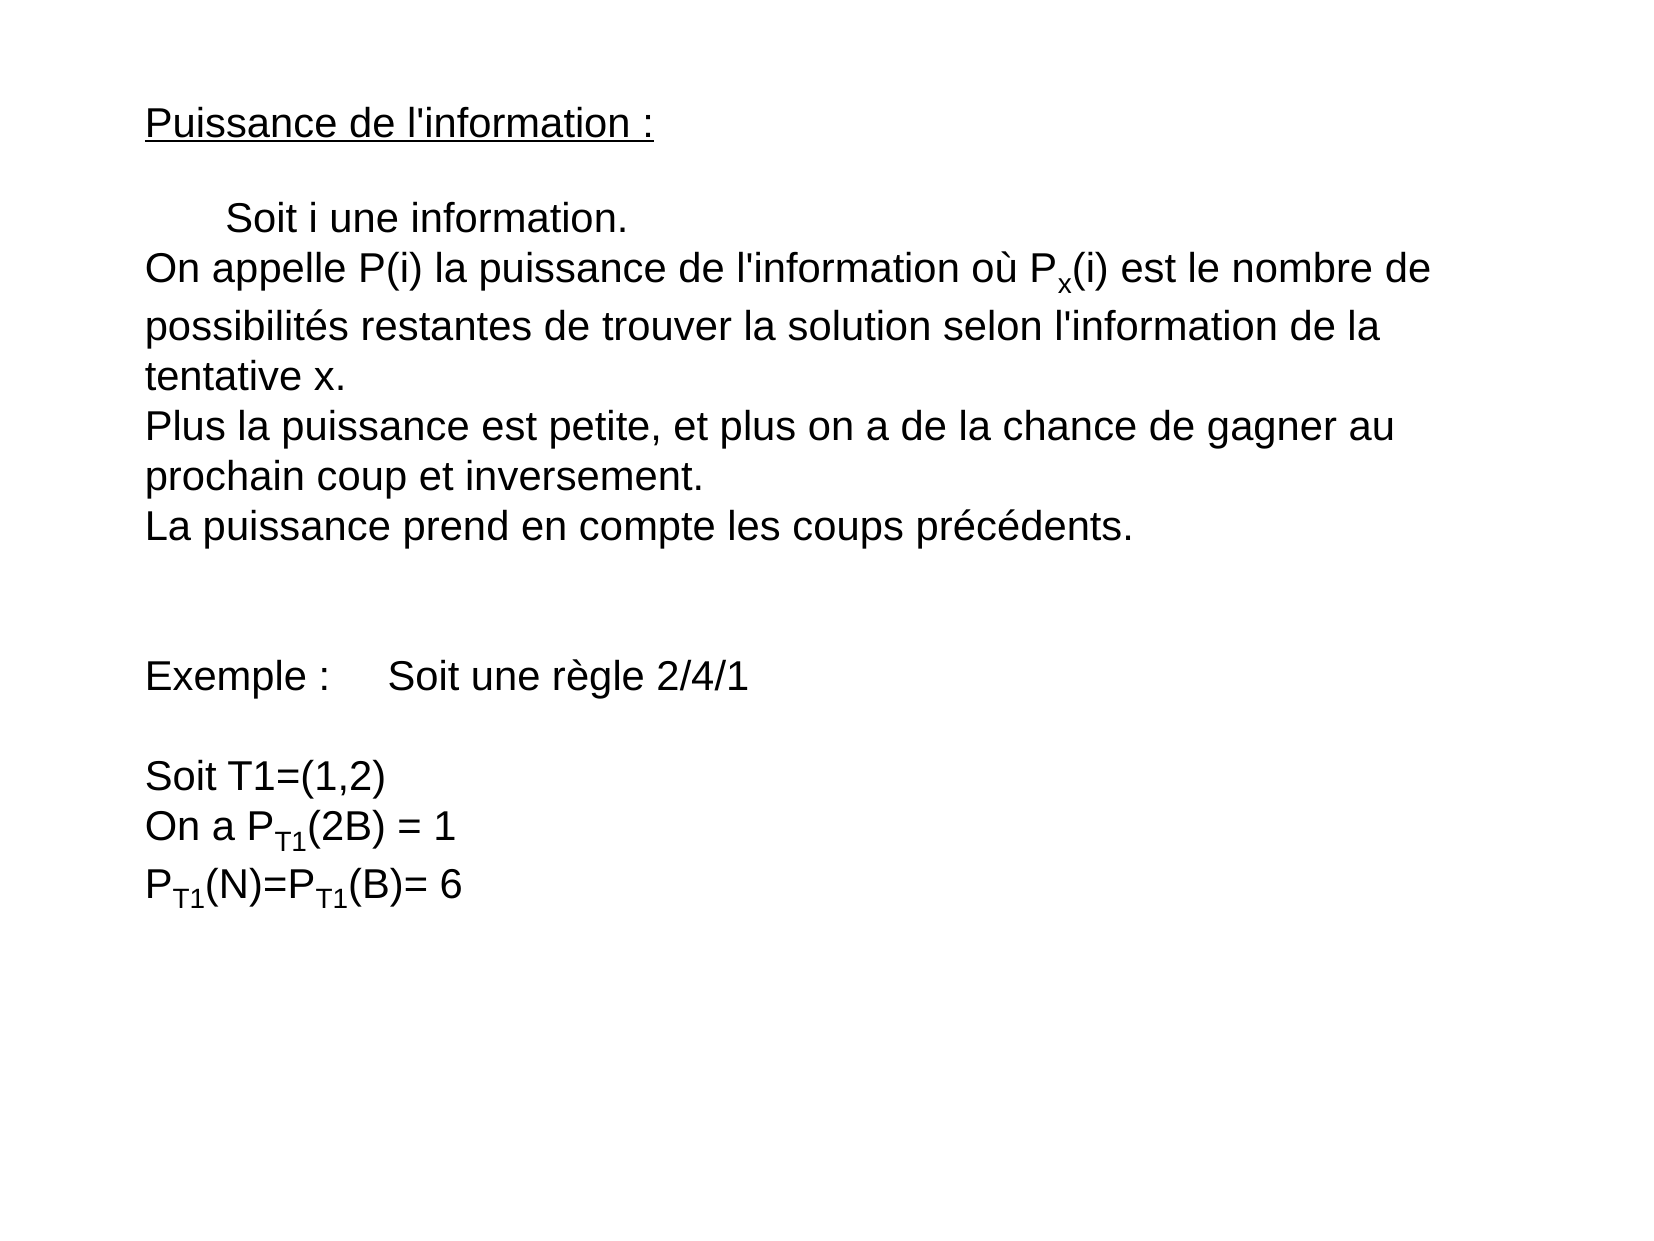

Puissance de l'information :
 Soit i une information.
On appelle P(i) la puissance de l'information où Px(i) est le nombre de possibilités restantes de trouver la solution selon l'information de la tentative x.
Plus la puissance est petite, et plus on a de la chance de gagner au prochain coup et inversement.
La puissance prend en compte les coups précédents.
Exemple : Soit une règle 2/4/1
Soit T1=(1,2)
On a PT1(2B) = 1
PT1(N)=PT1(B)= 6